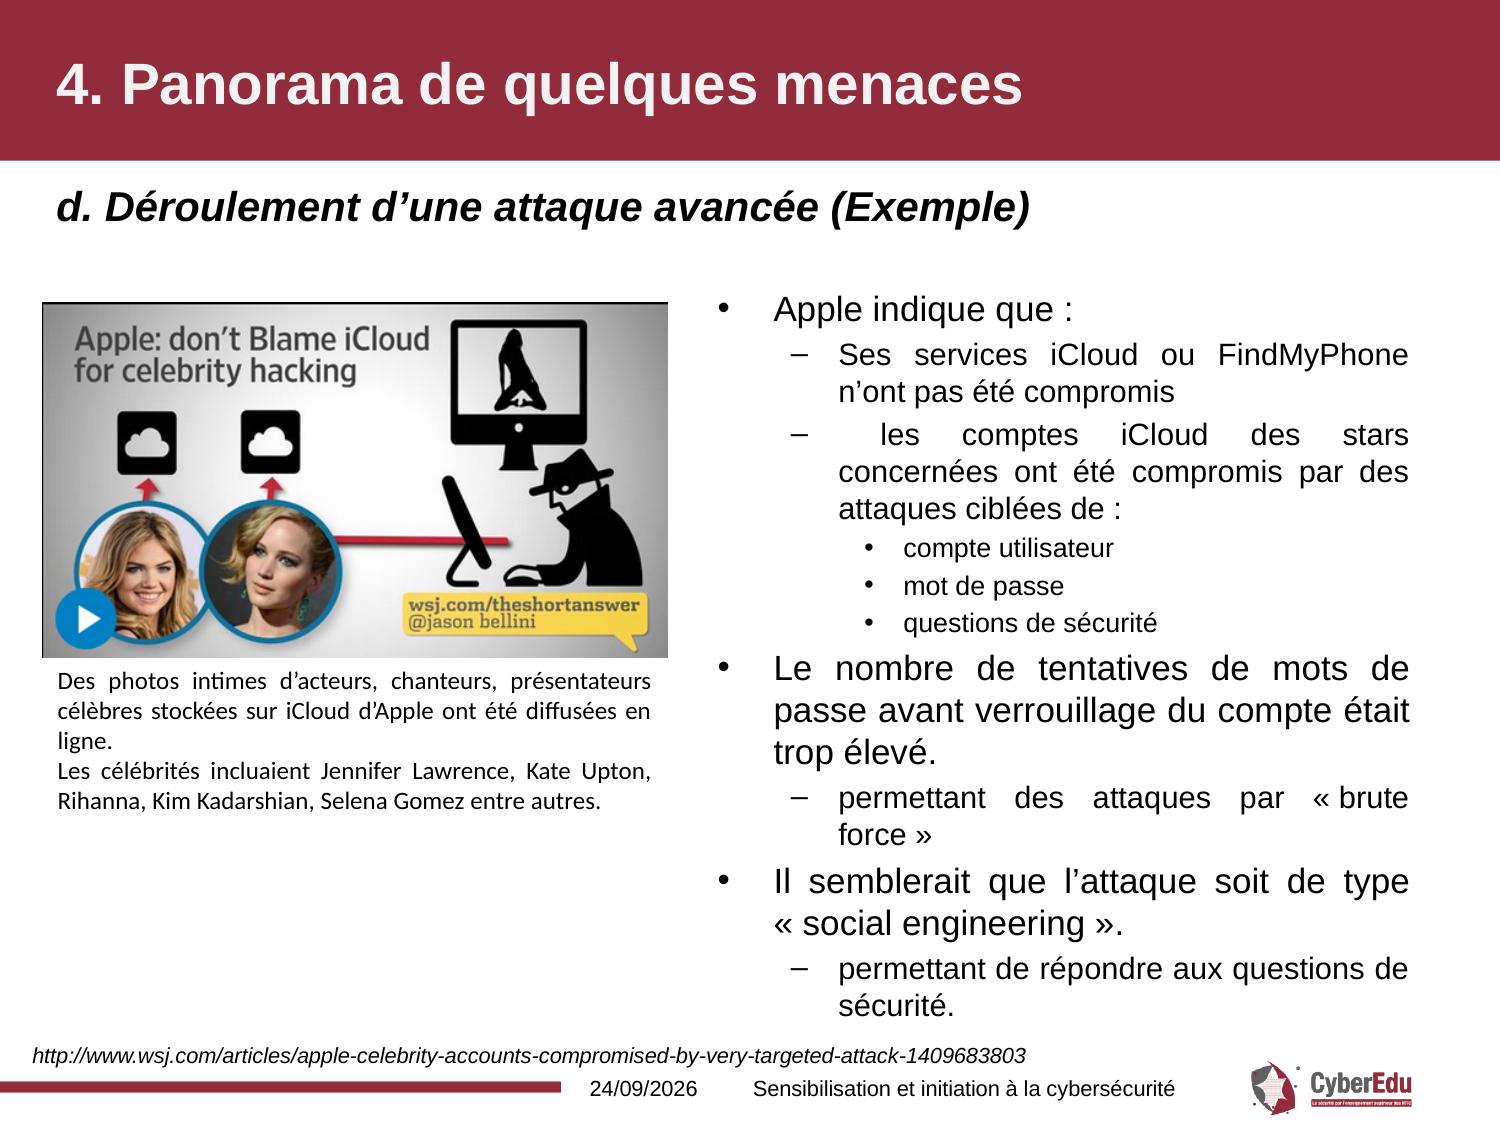

# 4. Panorama de quelques menaces
d. Déroulement d’une attaque avancée (Exemple)
Apple indique que :
Ses services iCloud ou FindMyPhone n’ont pas été compromis
 les comptes iCloud des stars concernées ont été compromis par des attaques ciblées de :
compte utilisateur
mot de passe
questions de sécurité
Le nombre de tentatives de mots de passe avant verrouillage du compte était trop élevé.
permettant des attaques par « brute force »
Il semblerait que l’attaque soit de type « social engineering ».
permettant de répondre aux questions de sécurité.
Des photos intimes d’acteurs, chanteurs, présentateurs célèbres stockées sur iCloud d’Apple ont été diffusées en ligne.
Les célébrités incluaient Jennifer Lawrence, Kate Upton, Rihanna, Kim Kadarshian, Selena Gomez entre autres.
http://www.wsj.com/articles/apple-celebrity-accounts-compromised-by-very-targeted-attack-1409683803
Sensibilisation et initiation à la cybersécurité